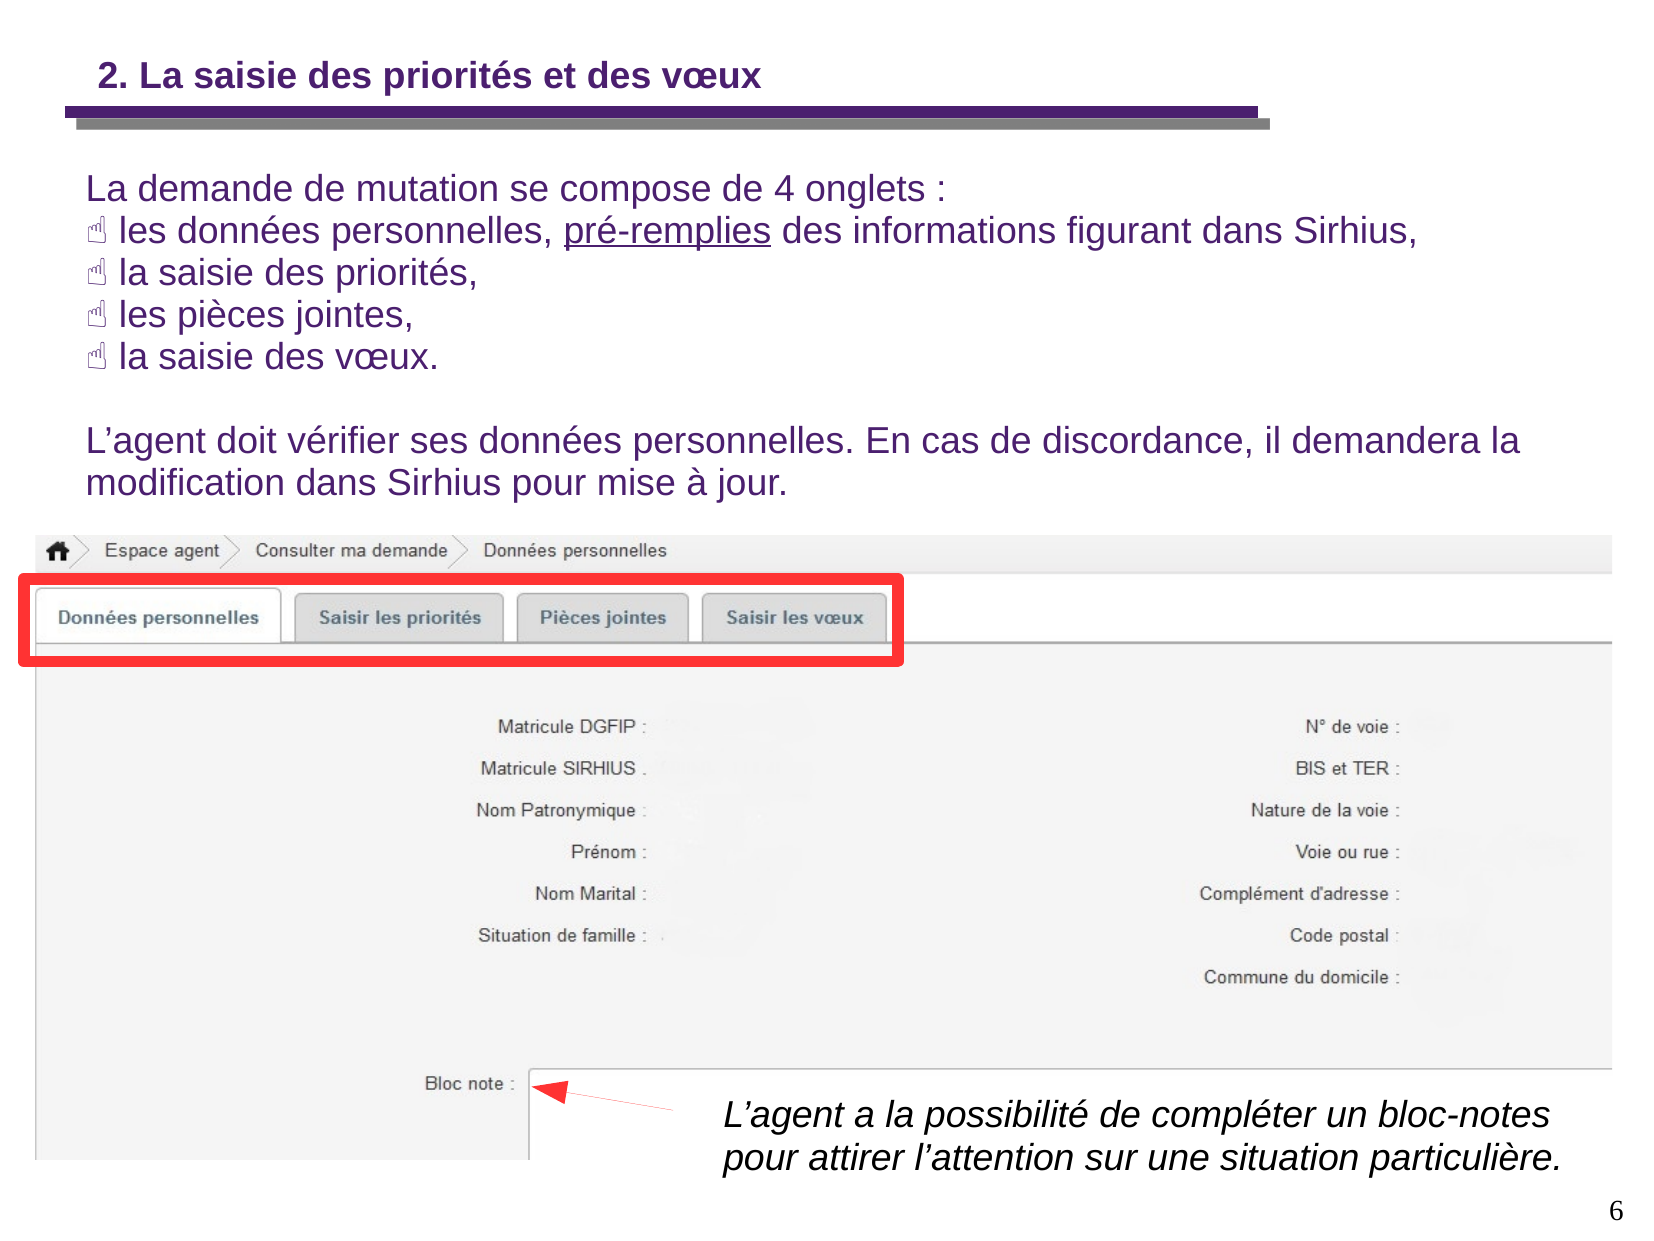

2. La saisie des priorités et des vœux
La demande de mutation se compose de 4 onglets :
 les données personnelles, pré-remplies des informations figurant dans Sirhius,
 la saisie des priorités,
 les pièces jointes,
 la saisie des vœux.
L’agent doit vérifier ses données personnelles. En cas de discordance, il demandera la modification dans Sirhius pour mise à jour.
L’agent a la possibilité de compléter un bloc-notes pour attirer l’attention sur une situation particulière.
6